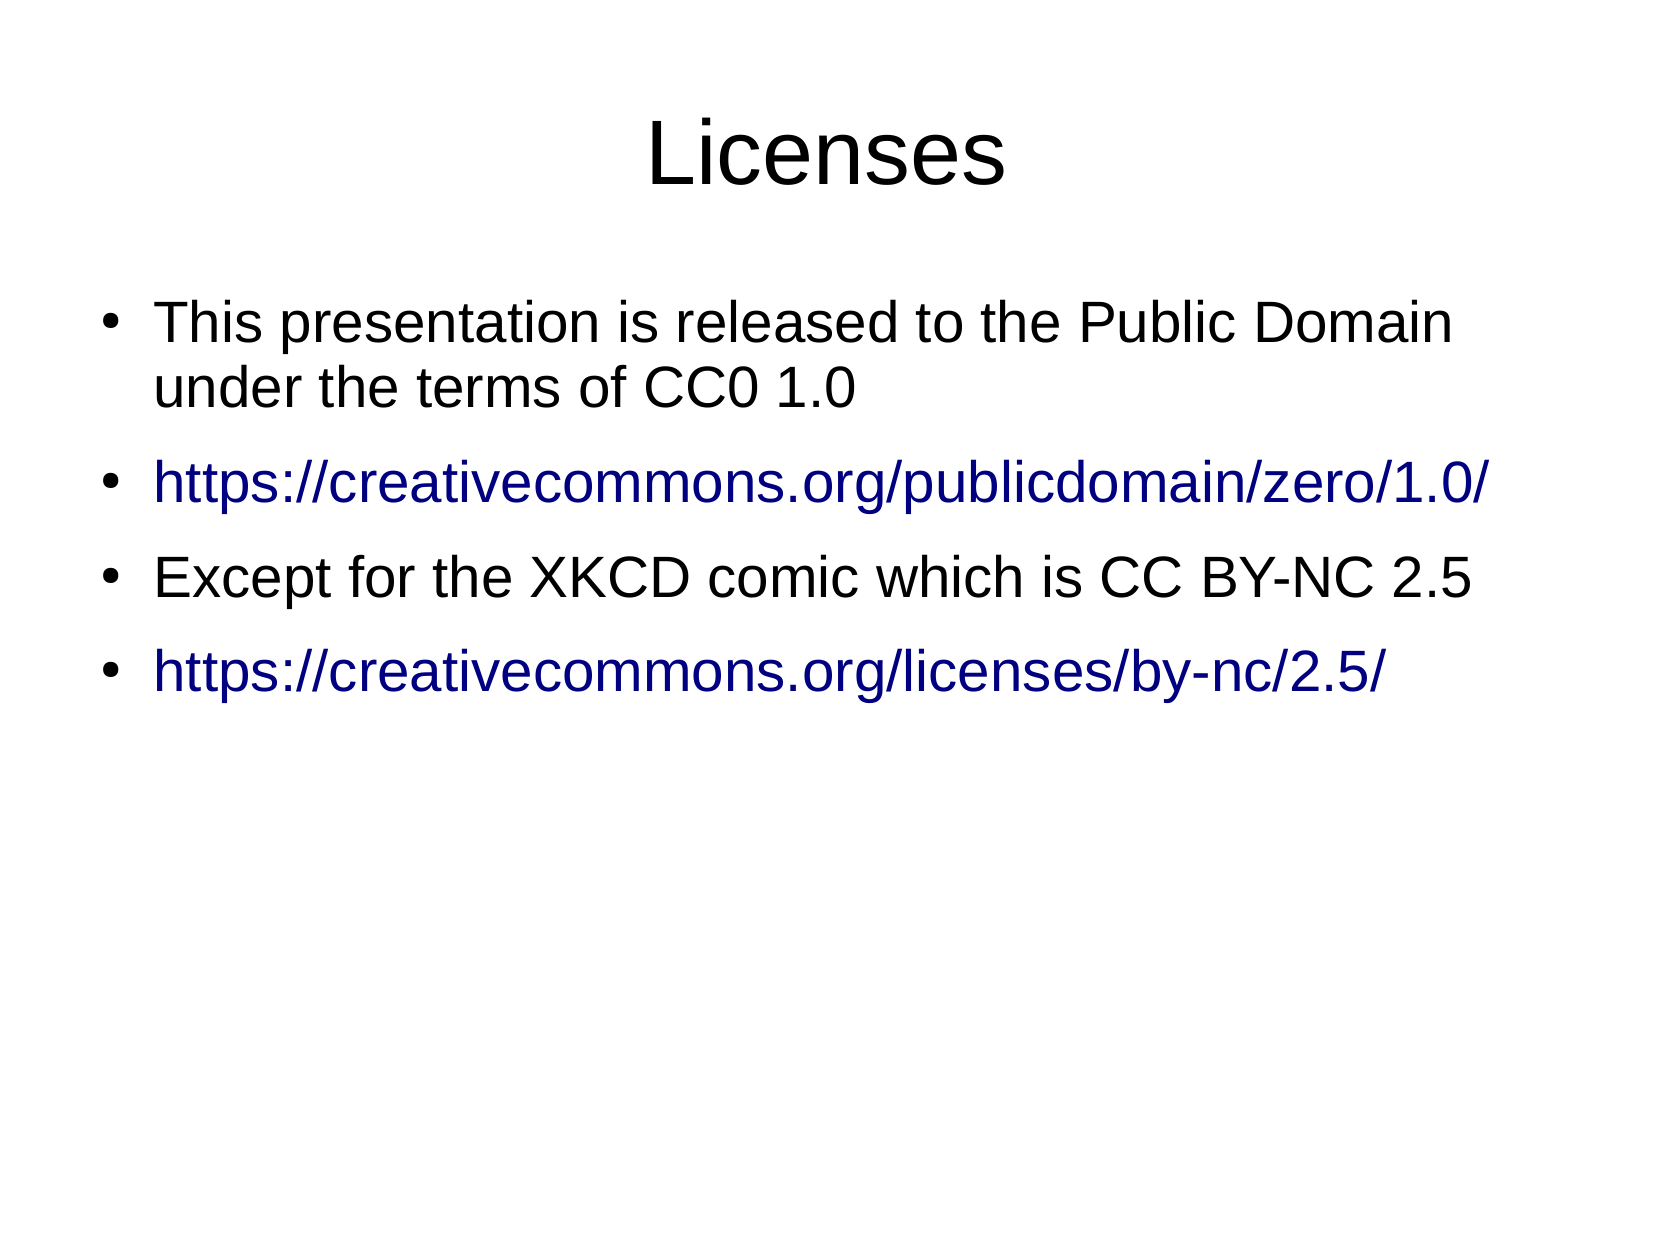

# Licenses
This presentation is released to the Public Domain under the terms of CC0 1.0
https://creativecommons.org/publicdomain/zero/1.0/
Except for the XKCD comic which is CC BY-NC 2.5
https://creativecommons.org/licenses/by-nc/2.5/